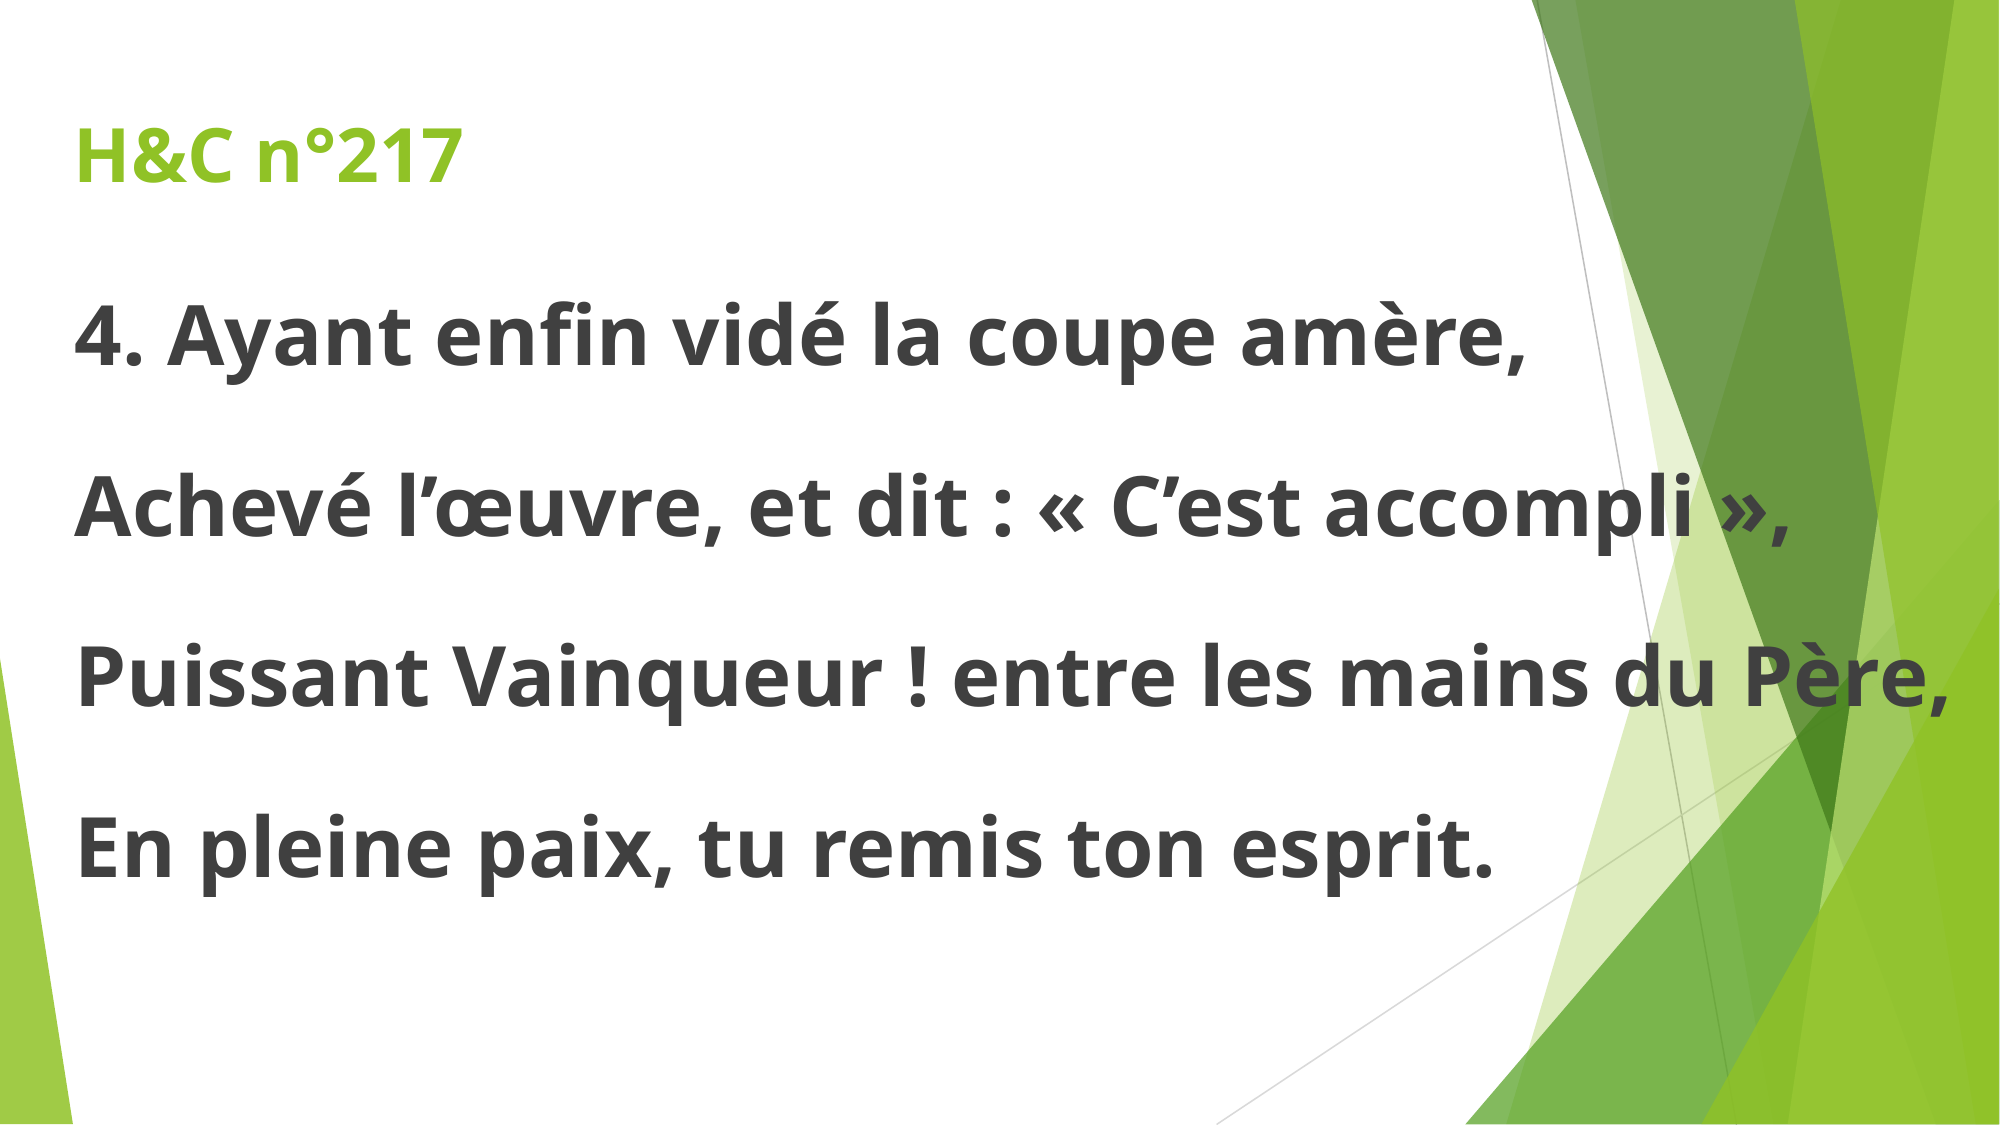

H&C n°217
4. Ayant enfin vidé la coupe amère,
Achevé l’œuvre, et dit : « C’est accompli »,
Puissant Vainqueur ! entre les mains du Père,
En pleine paix, tu remis ton esprit.